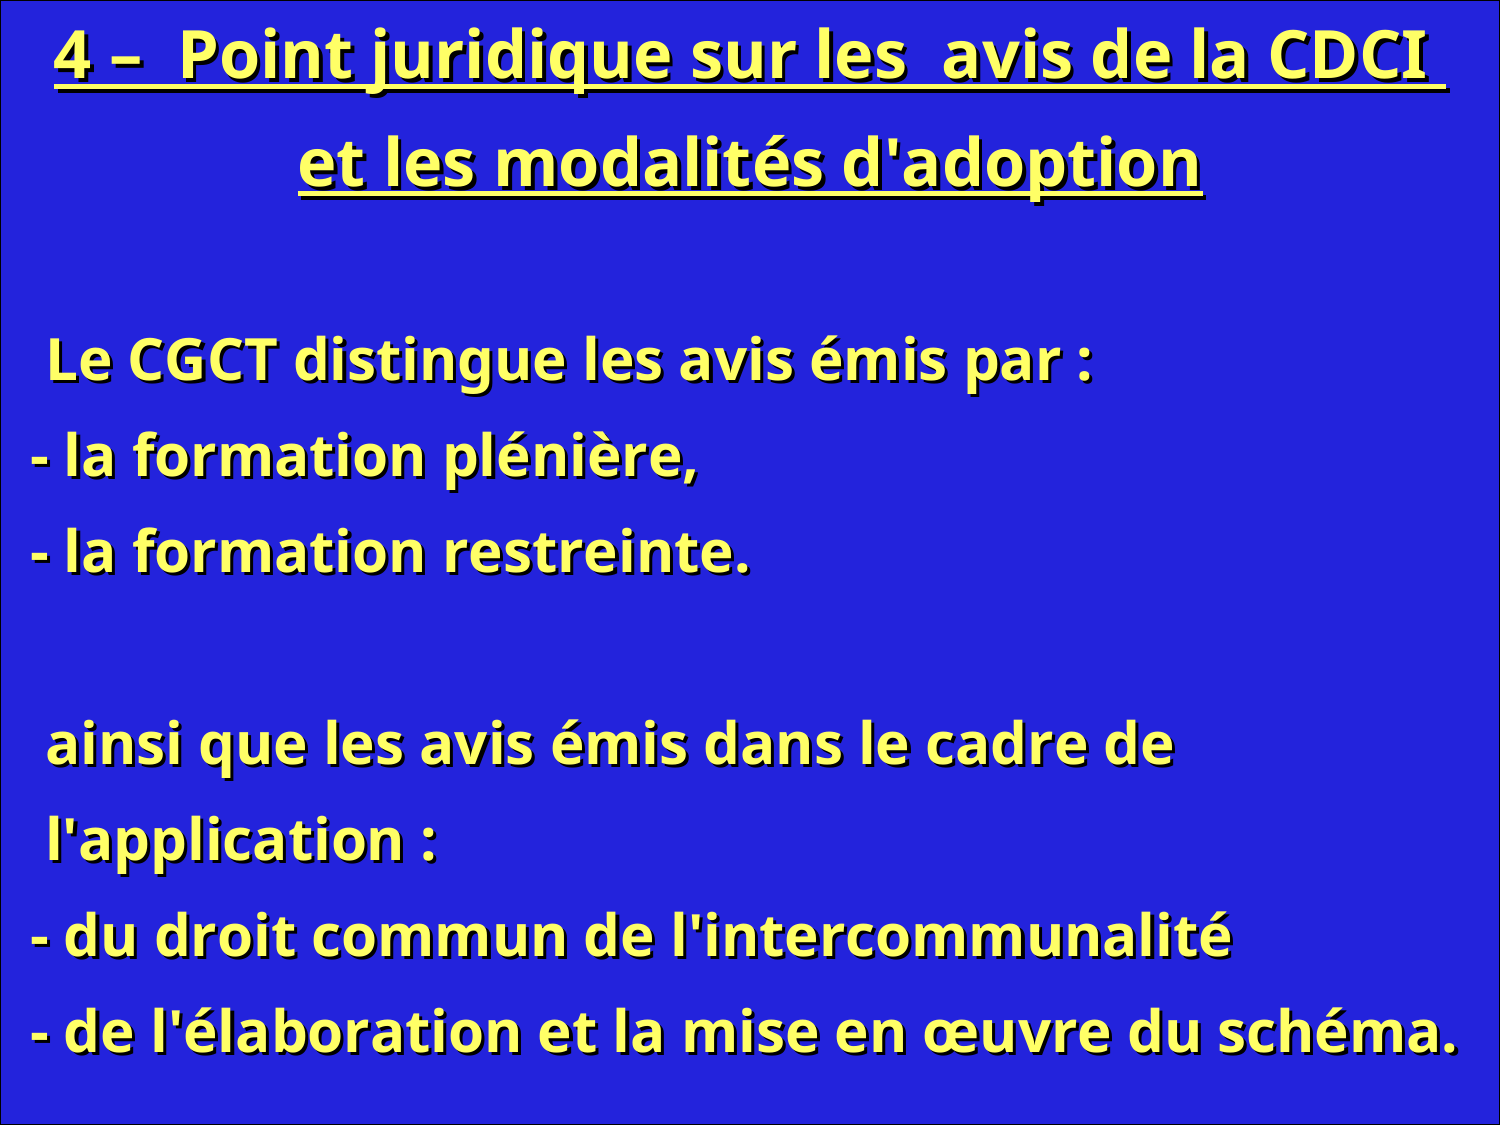

4 – Point juridique sur les avis de la CDCI
et les modalités d'adoption
 Le CGCT distingue les avis émis par :
 - la formation plénière,
 - la formation restreinte.
 ainsi que les avis émis dans le cadre de
 l'application :
 - du droit commun de l'intercommunalité
 - de l'élaboration et la mise en œuvre du schéma.
#